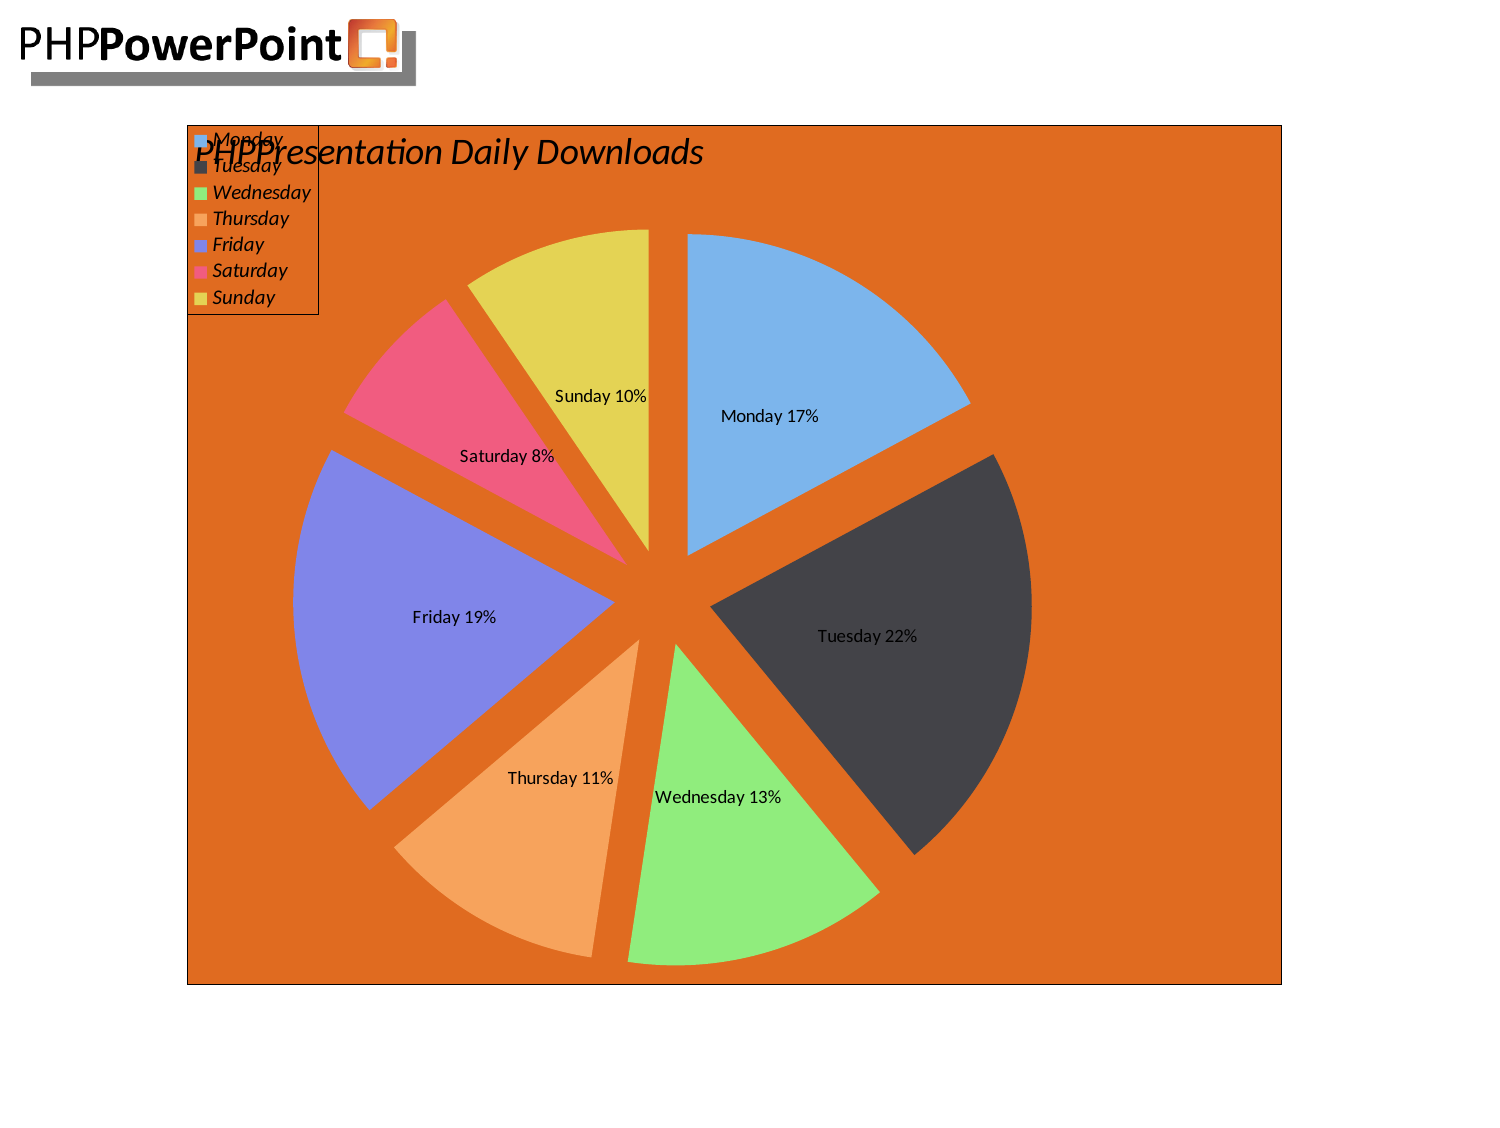

### Chart: PHPPresentation Daily Downloads
| Category | Downloads |
|---|---|
| Monday | 18.0 |
| Tuesday | 23.0 |
| Wednesday | 14.0 |
| Thursday | 12.0 |
| Friday | 20.0 |
| Saturday | 8.0 |
| Sunday | 10.0 |